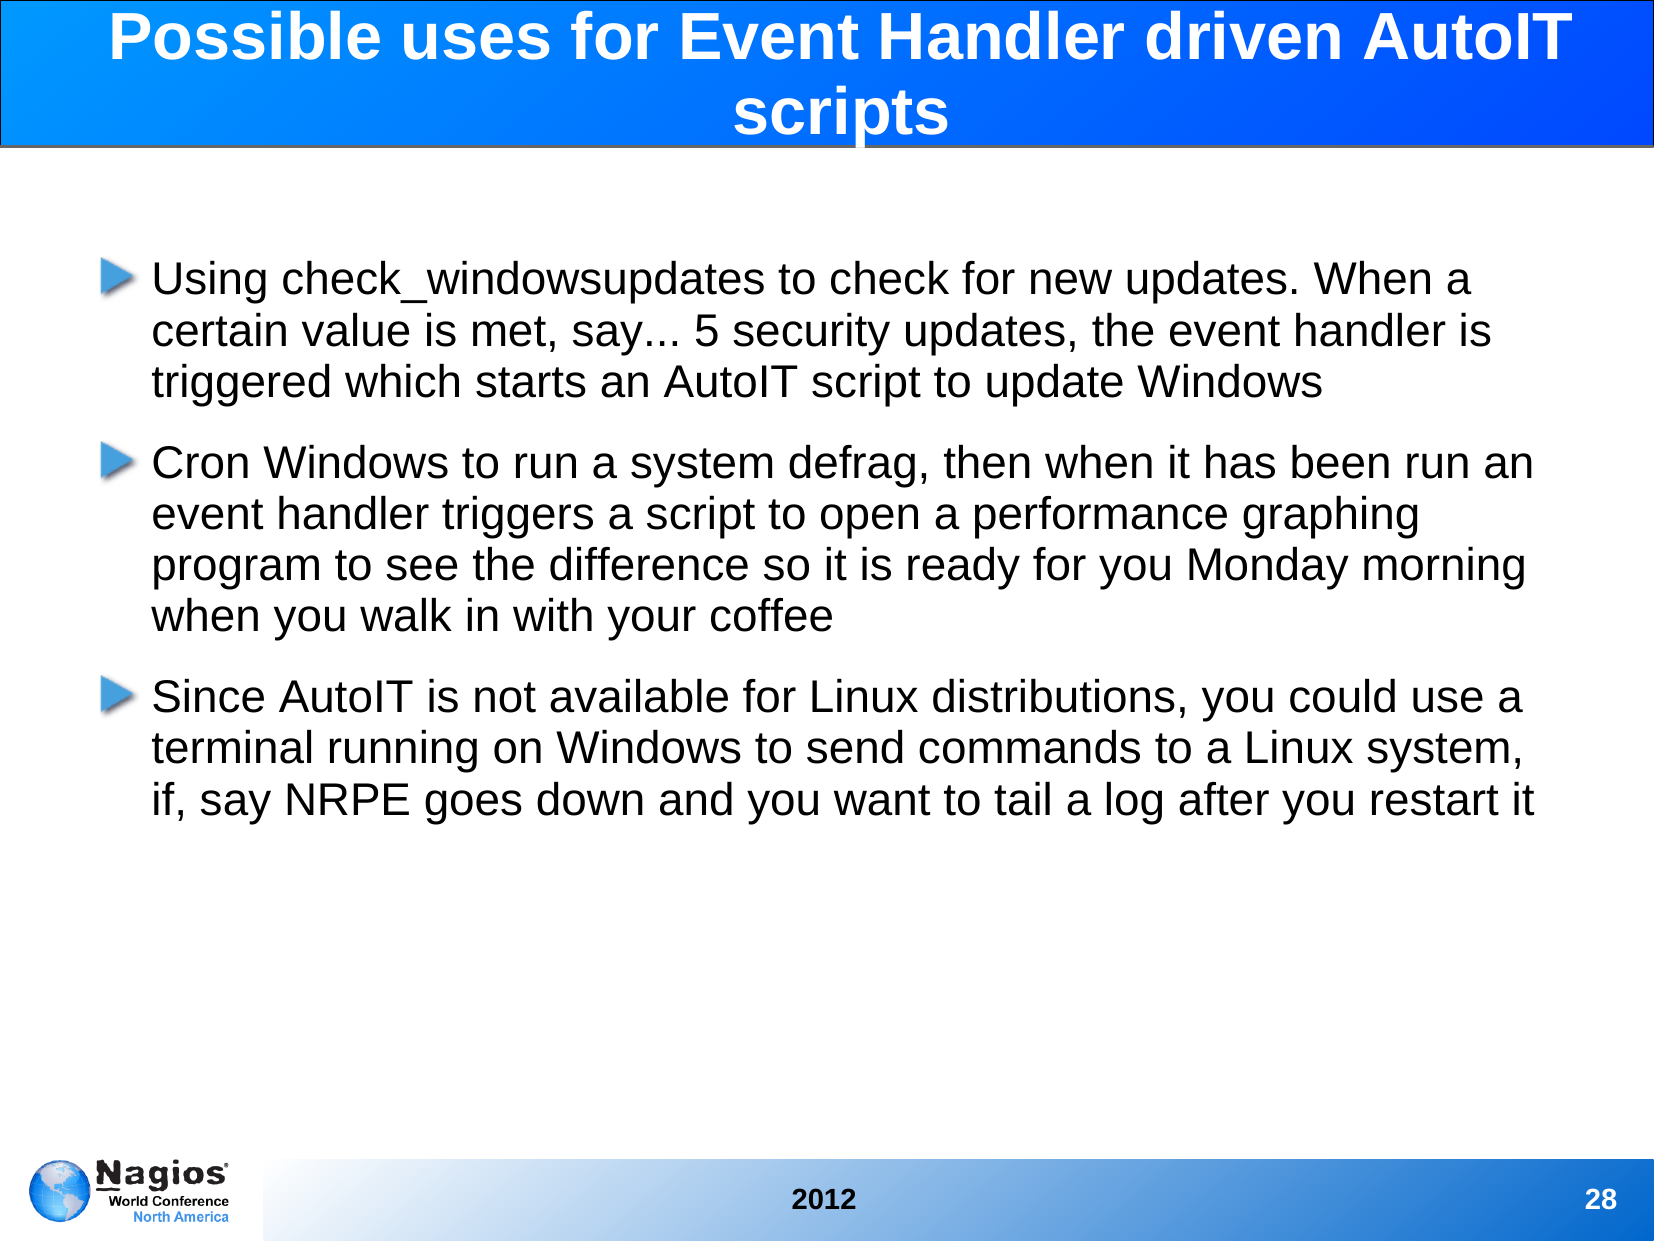

# Possible uses for Event Handler driven AutoIT scripts
Using check_windowsupdates to check for new updates. When a certain value is met, say... 5 security updates, the event handler is triggered which starts an AutoIT script to update Windows
Cron Windows to run a system defrag, then when it has been run an event handler triggers a script to open a performance graphing program to see the difference so it is ready for you Monday morning when you walk in with your coffee
Since AutoIT is not available for Linux distributions, you could use a terminal running on Windows to send commands to a Linux system, if, say NRPE goes down and you want to tail a log after you restart it
2011
28